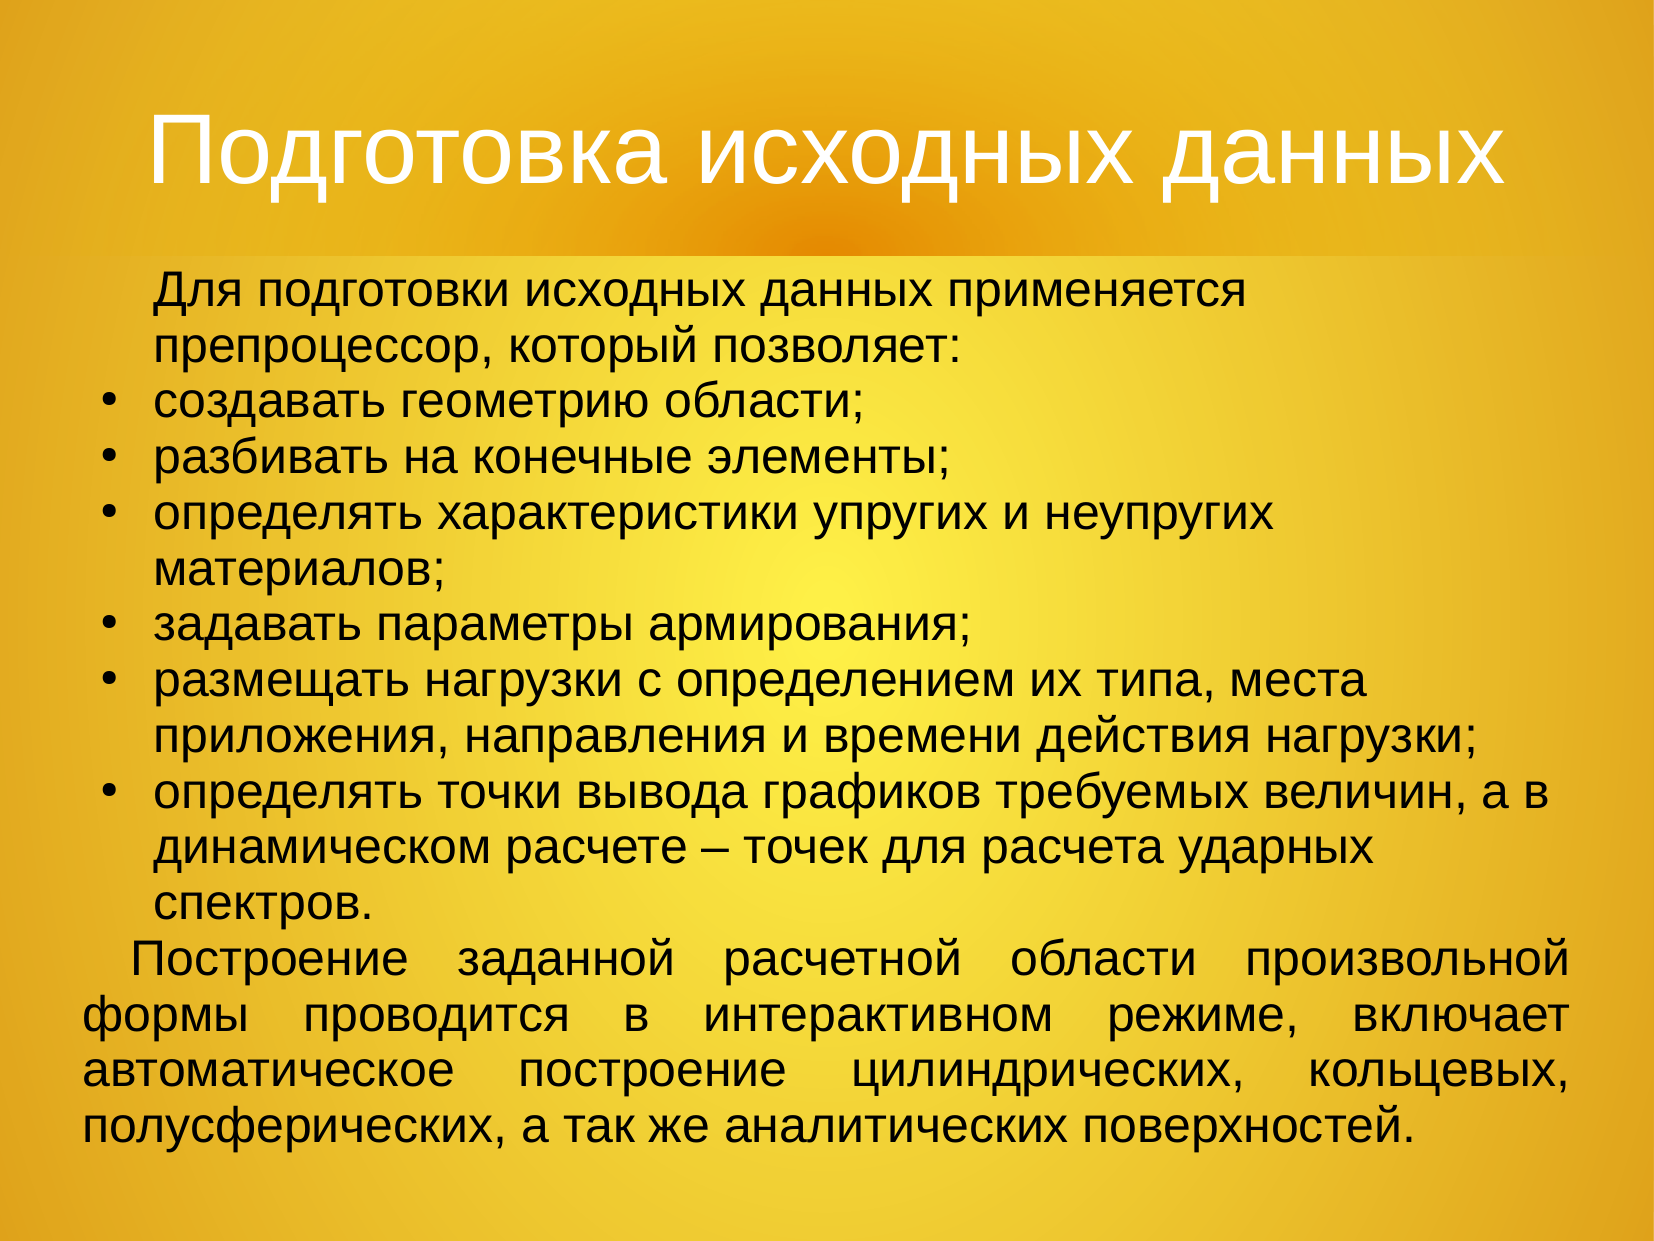

# Подготовка исходных данных
Для подготовки исходных данных применяется препроцессор, который позволяет:
создавать геометрию области;
разбивать на конечные элементы;
определять характеристики упругих и неупругих материалов;
задавать параметры армирования;
размещать нагрузки с определением их типа, места приложения, направления и времени действия нагрузки;
определять точки вывода графиков требуемых величин, а в динамическом расчете – точек для расчета ударных спектров.
 Построение заданной расчетной области произвольной формы проводится в интерактивном режиме, включает автоматическое построение цилиндрических, кольцевых, полусферических, а так же аналитических поверхностей.